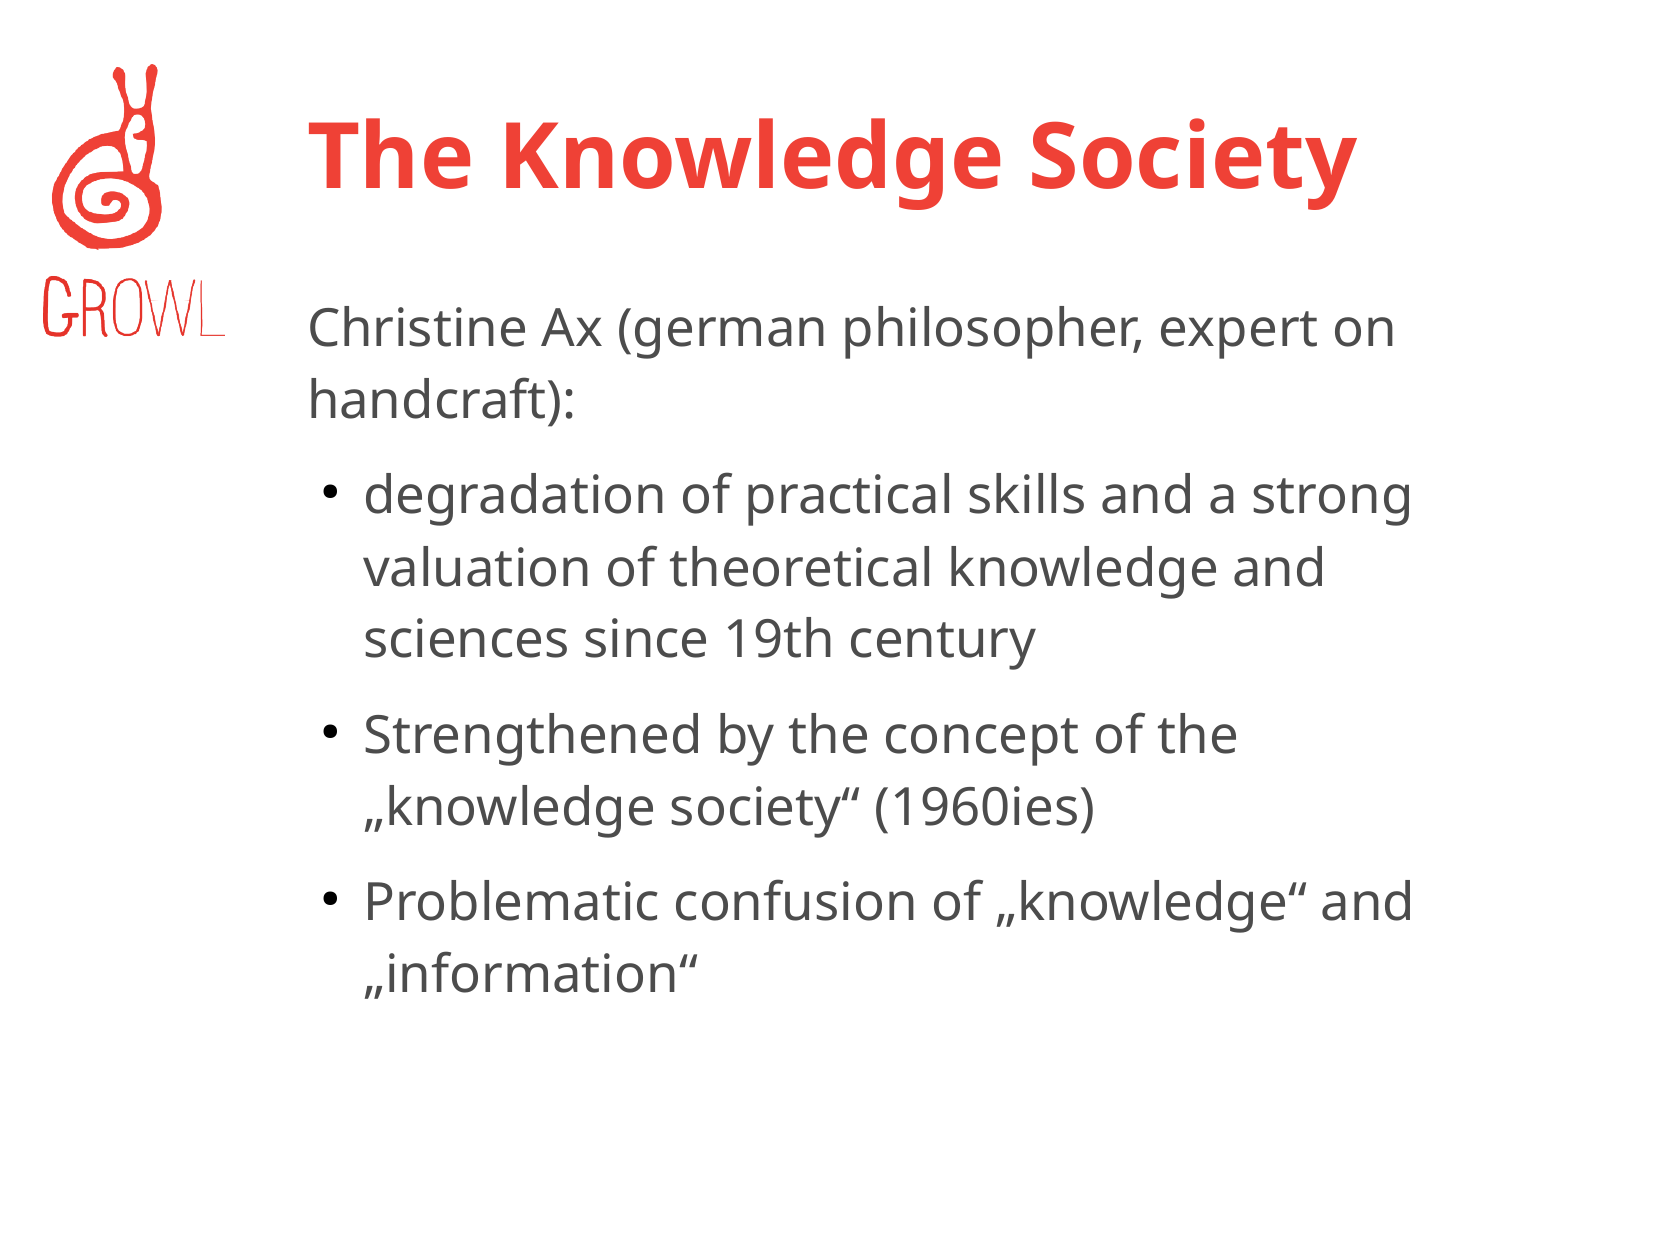

# The Knowledge Society
Christine Ax (german philosopher, expert on handcraft):
degradation of practical skills and a strong valuation of theoretical knowledge and sciences since 19th century
Strengthened by the concept of the „knowledge society“ (1960ies)
Problematic confusion of „knowledge“ and „information“